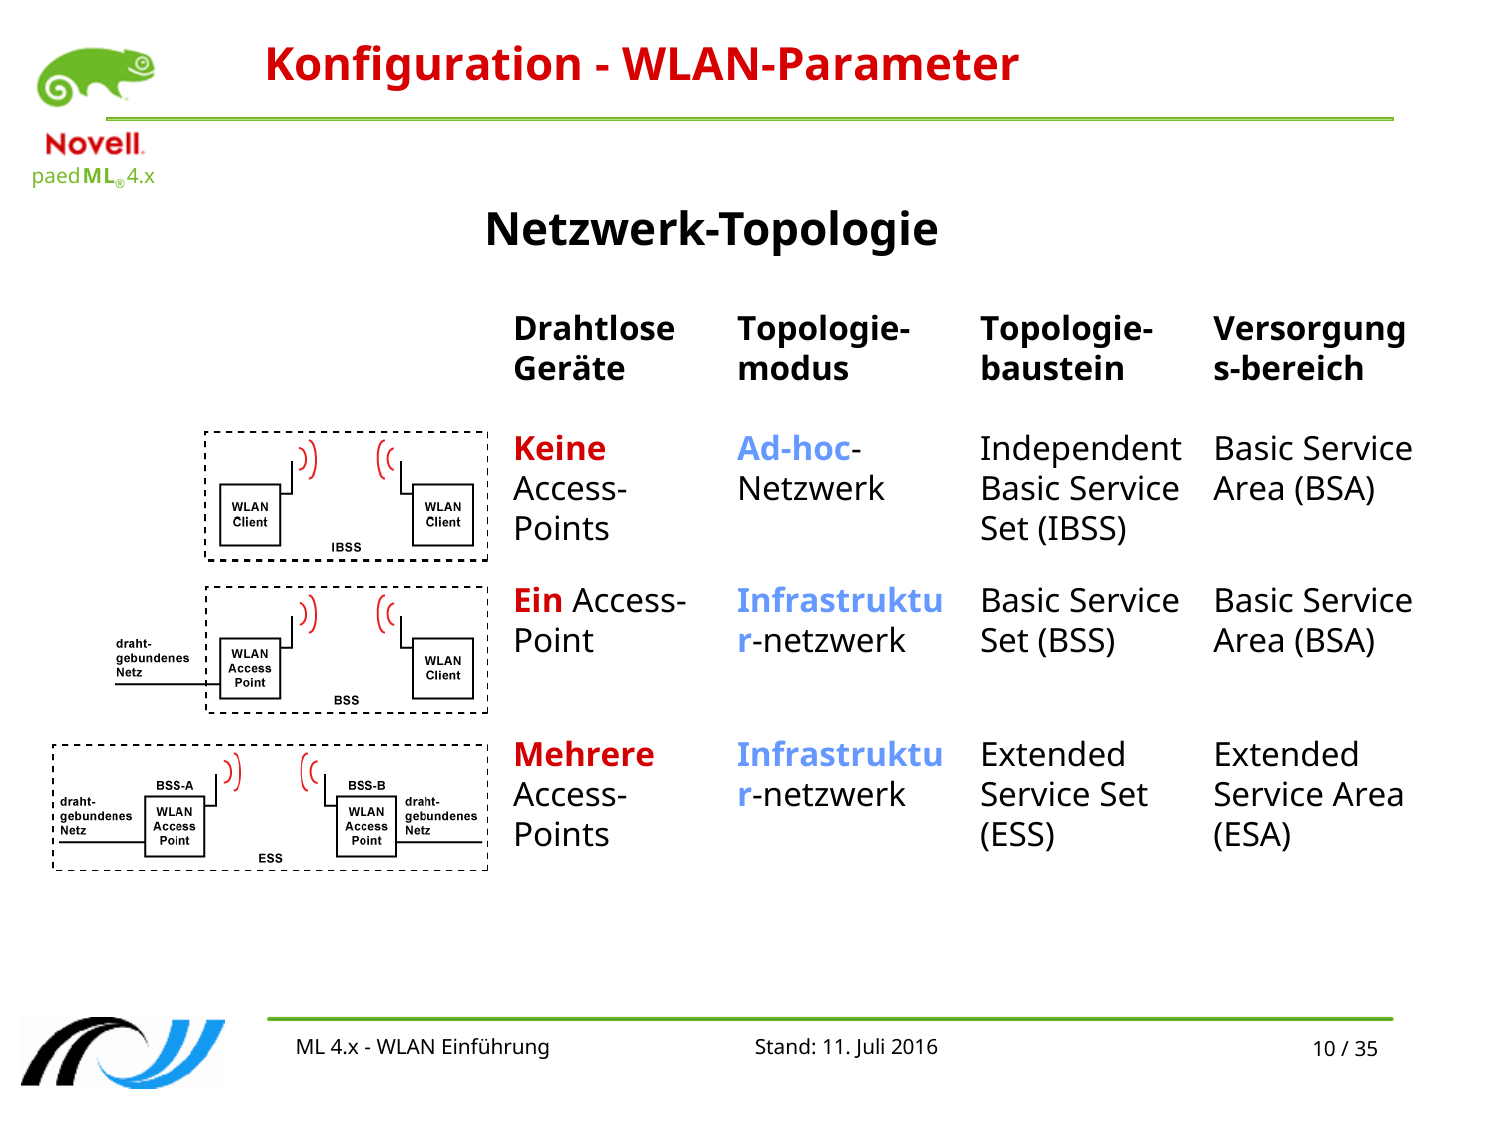

# Konfiguration - WLAN-Parameter
Netzwerk-Topologie
| Drahtlose Geräte | Topologie-modus | Topologie-baustein | Versorgungs-bereich |
| --- | --- | --- | --- |
| Keine Access-Points | Ad-hoc-Netzwerk | Independent Basic Service Set (IBSS) | Basic Service Area (BSA) |
| Ein Access-Point | Infrastruktur-netzwerk | Basic Service Set (BSS) | Basic Service Area (BSA) |
| Mehrere Access-Points | Infrastruktur-netzwerk | Extended Service Set (ESS) | Extended Service Area (ESA) |
ML 4.x - WLAN Einführung
11. Juli 2016
10